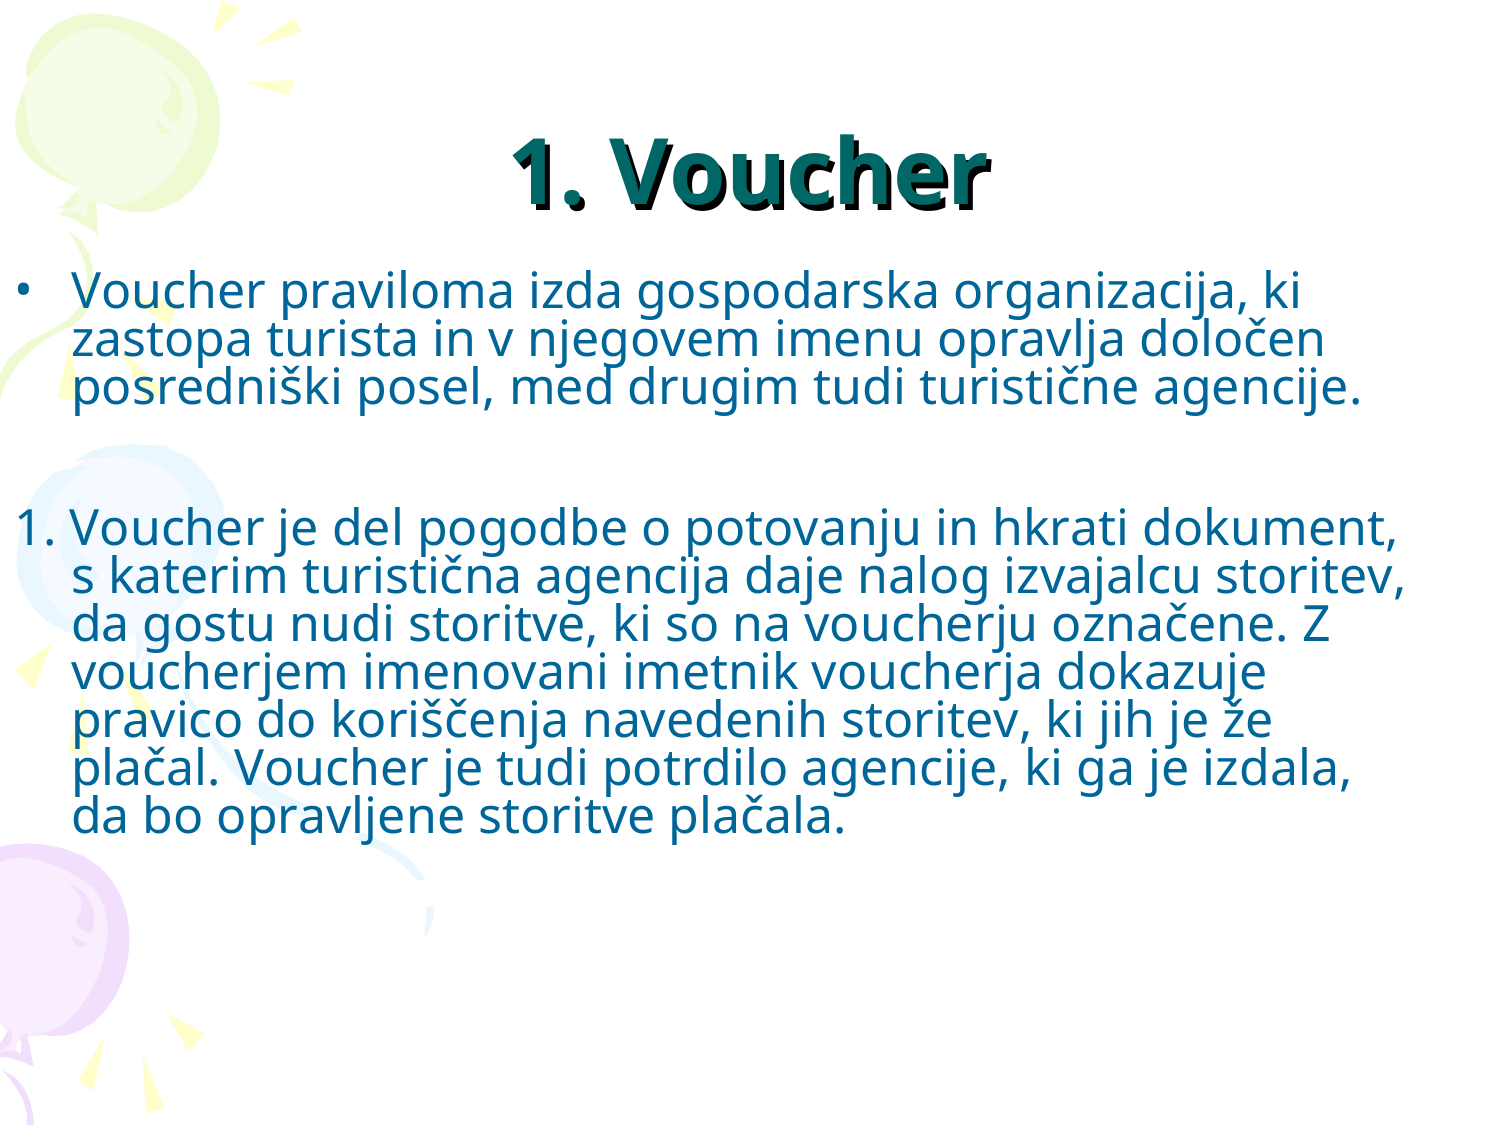

# 1. Voucher
Voucher praviloma izda gospodarska organizacija, ki zastopa turista in v njegovem imenu opravlja določen posredniški posel, med drugim tudi turistične agencije.
1. Voucher je del pogodbe o potovanju in hkrati dokument, s katerim turistična agencija daje nalog izvajalcu storitev, da gostu nudi storitve, ki so na voucherju označene. Z voucherjem imenovani imetnik voucherja dokazuje pravico do koriščenja navedenih storitev, ki jih je že plačal. Voucher je tudi potrdilo agencije, ki ga je izdala, da bo opravljene storitve plačala.